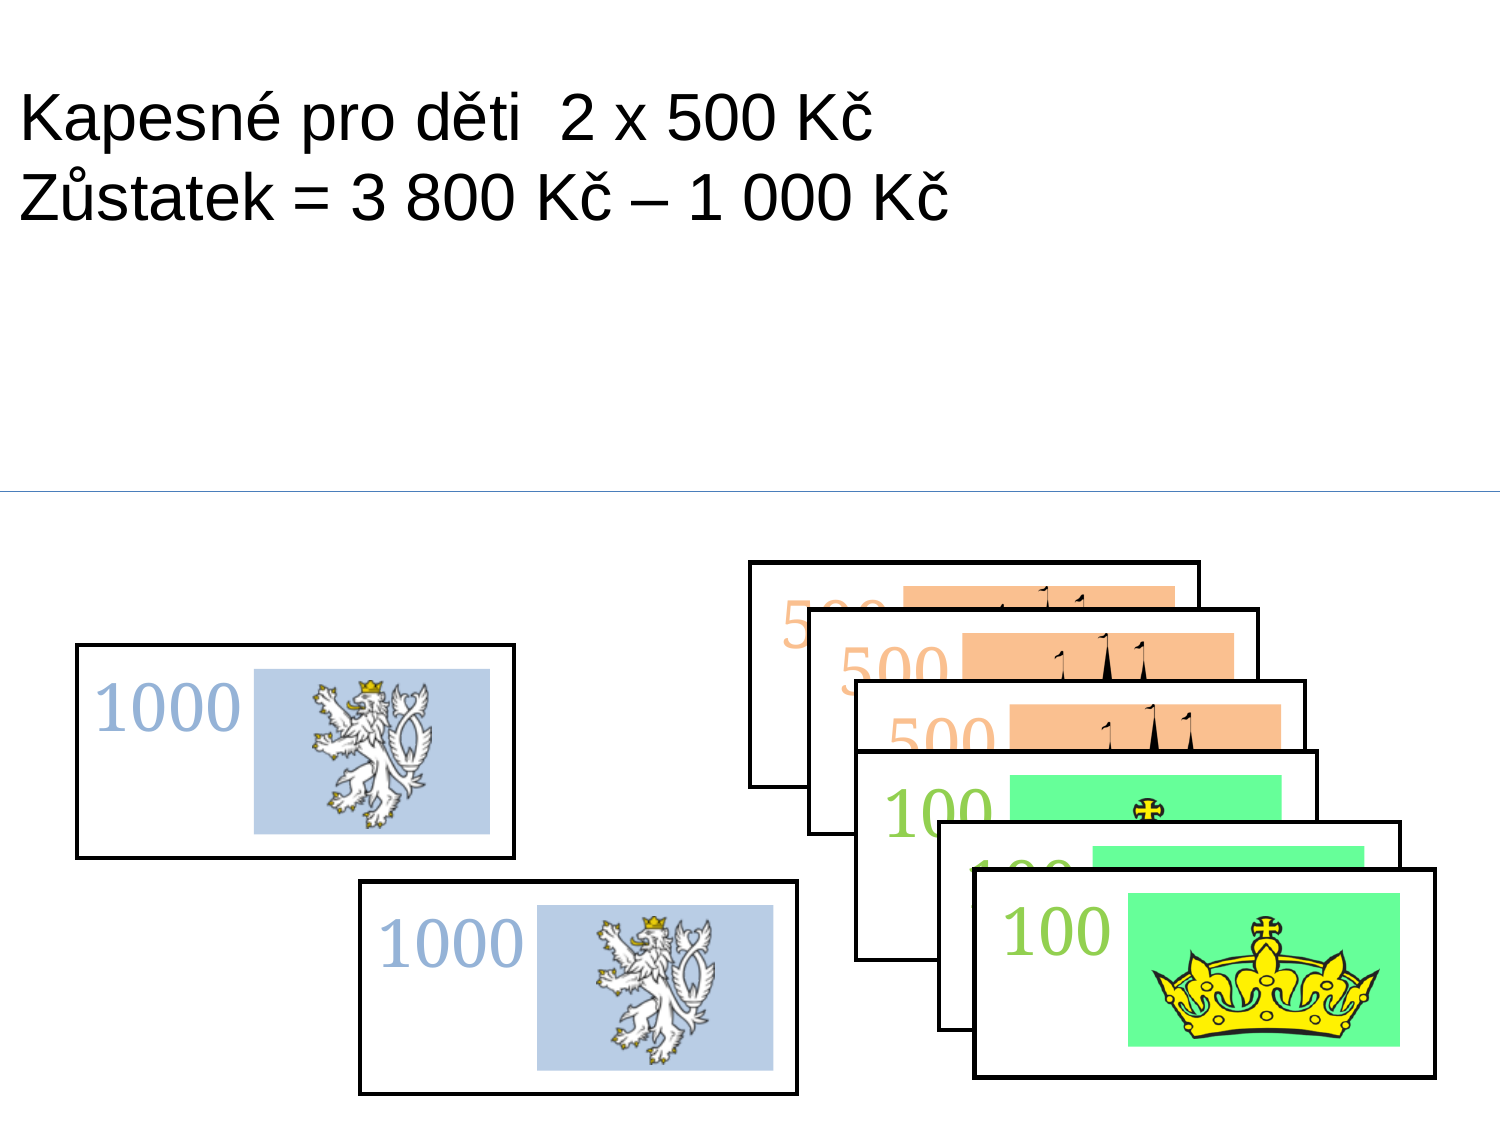

Kapesné pro děti 2 x 500 Kč
Zůstatek = 3 800 Kč – 1 000 Kč
500
500
1000
500
100
100
100
1000